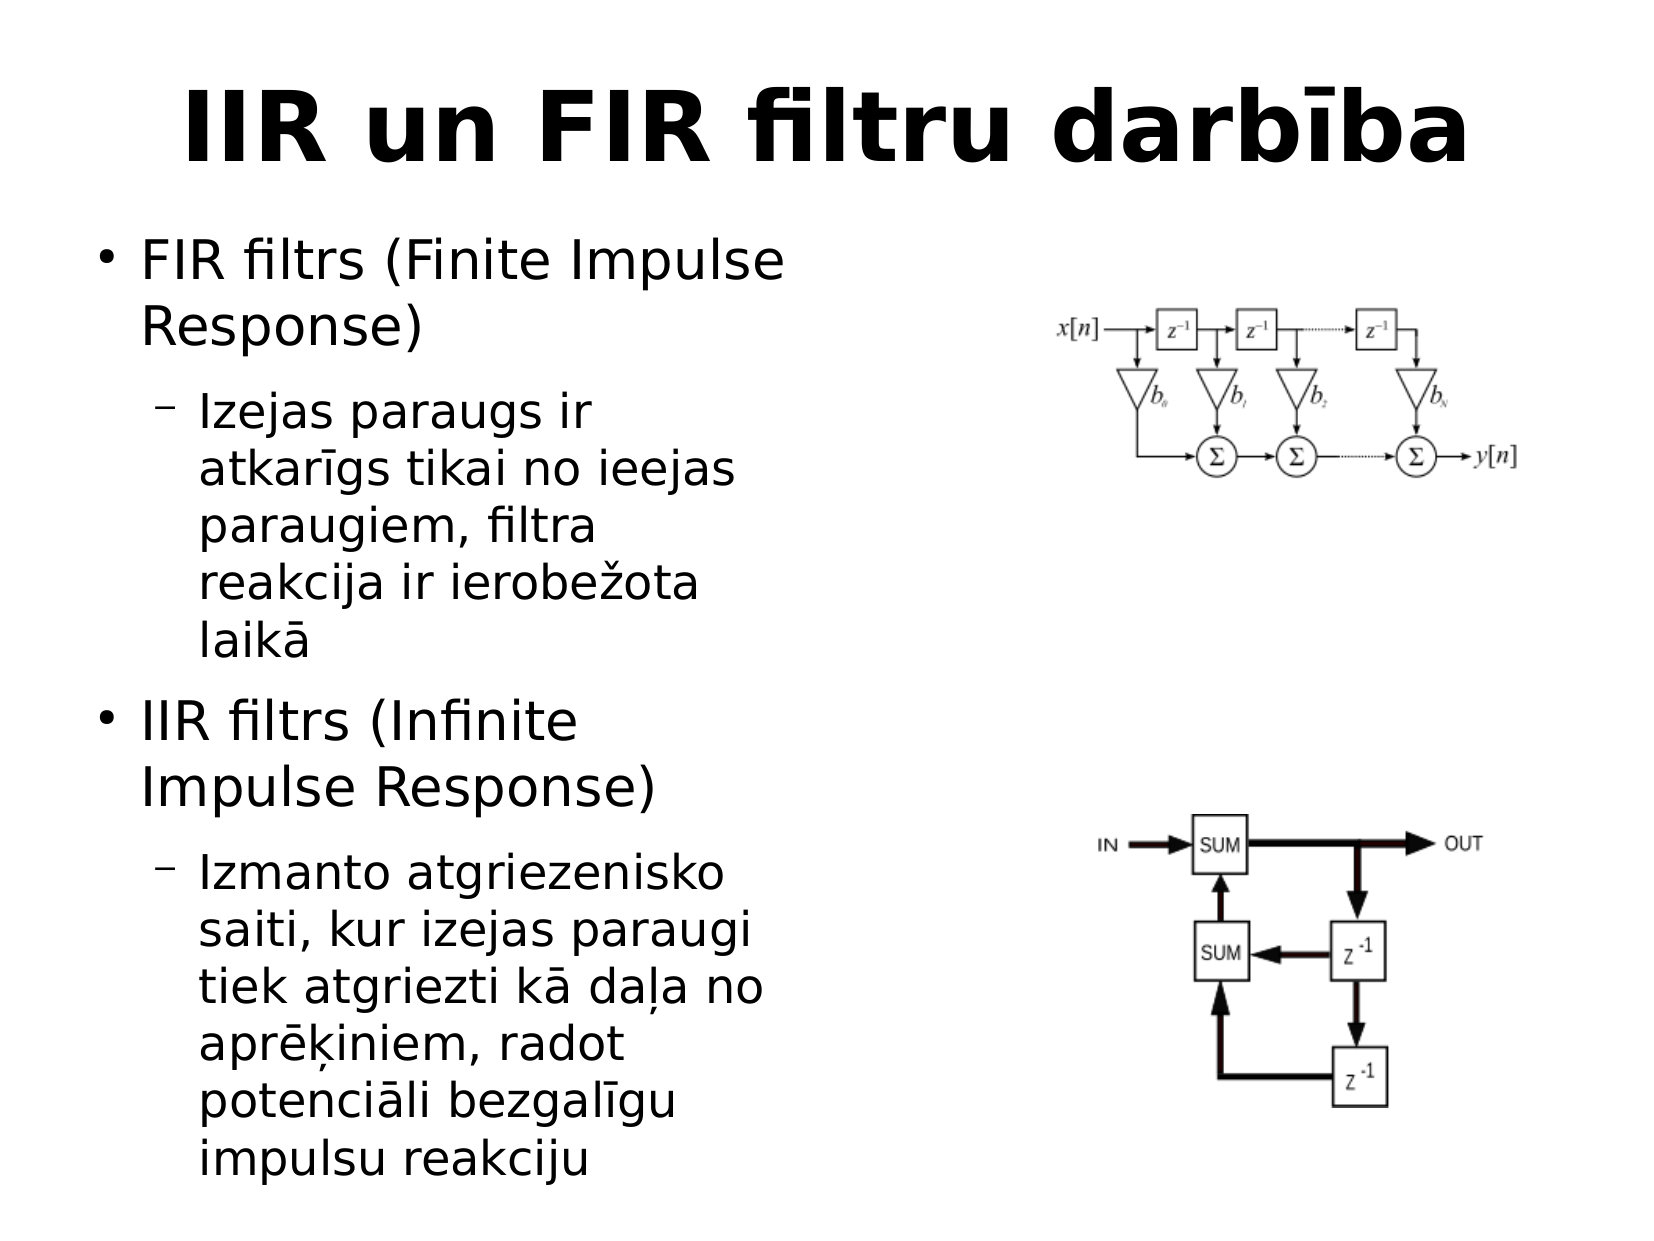

# IIR un FIR filtru darbība
FIR filtrs (Finite Impulse Response)
Izejas paraugs ir atkarīgs tikai no ieejas paraugiem, filtra reakcija ir ierobežota laikā
IIR filtrs (Infinite Impulse Response)
Izmanto atgriezenisko saiti, kur izejas paraugi tiek atgriezti kā daļa no aprēķiniem, radot potenciāli bezgalīgu impulsu reakciju